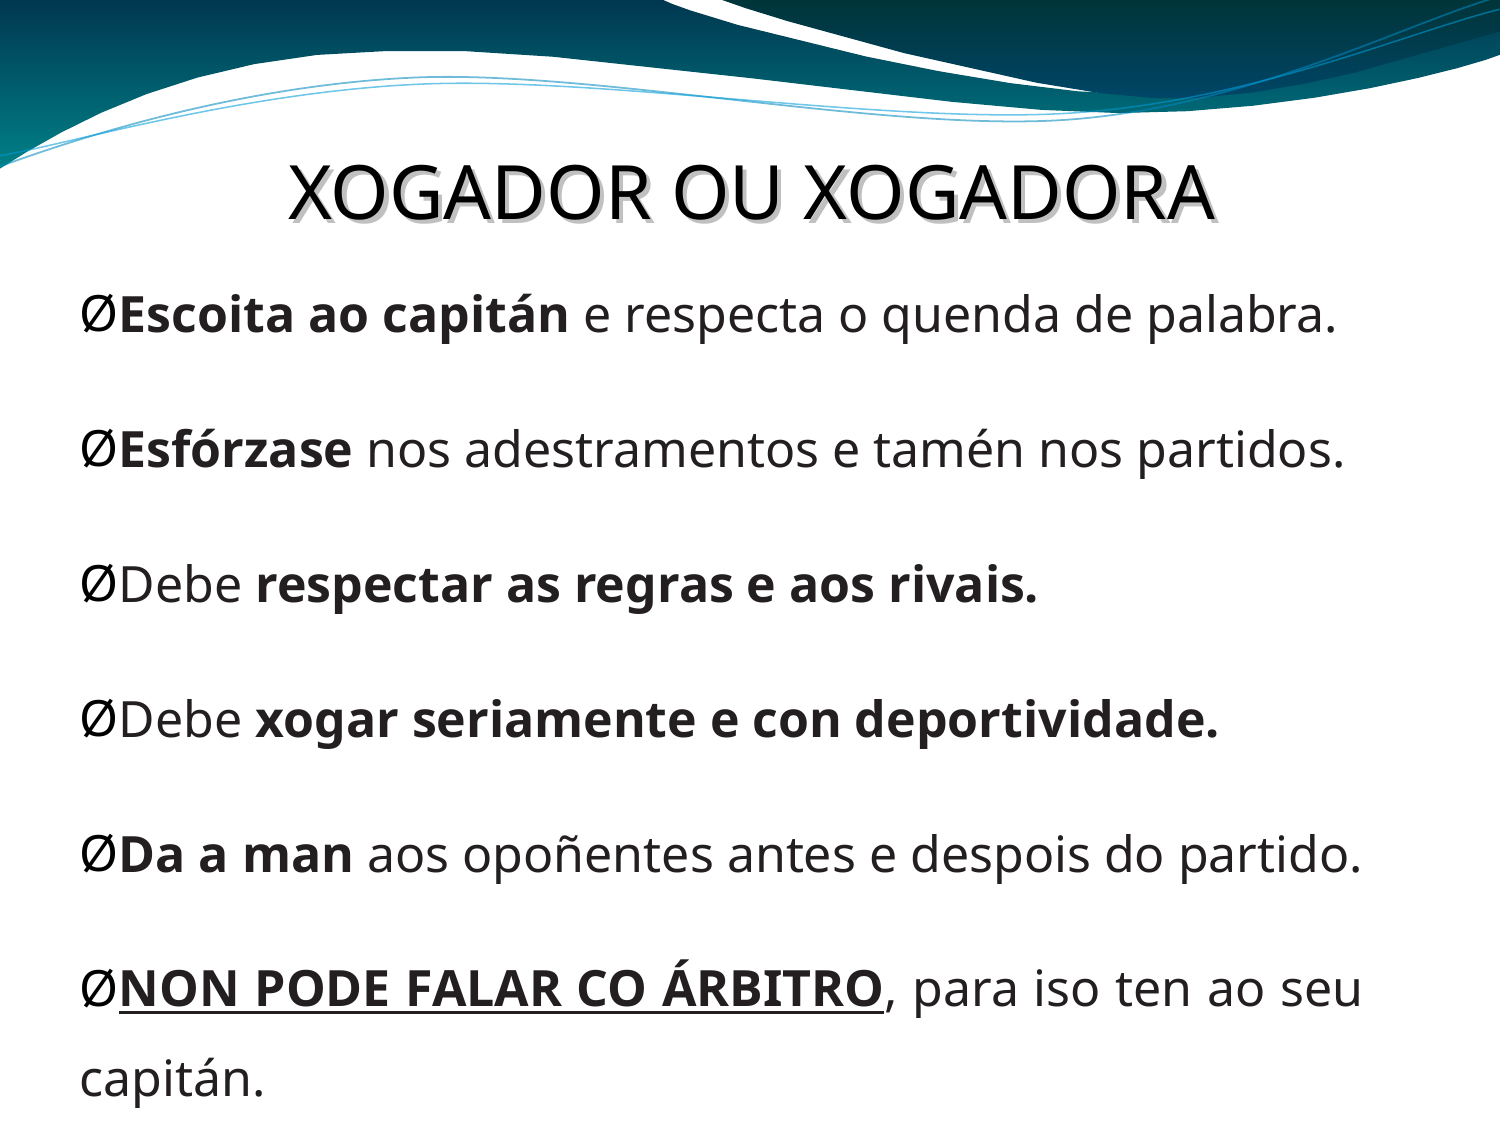

XOGADOR OU XOGADORA
Escoita ao capitán e respecta o quenda de palabra.
Esfórzase nos adestramentos e tamén nos partidos.
Debe respectar as regras e aos rivais.
Debe xogar seriamente e con deportividade.
Da a man aos opoñentes antes e despois do partido.
NON PODE FALAR CO ÁRBITRO, para iso ten ao seu capitán.